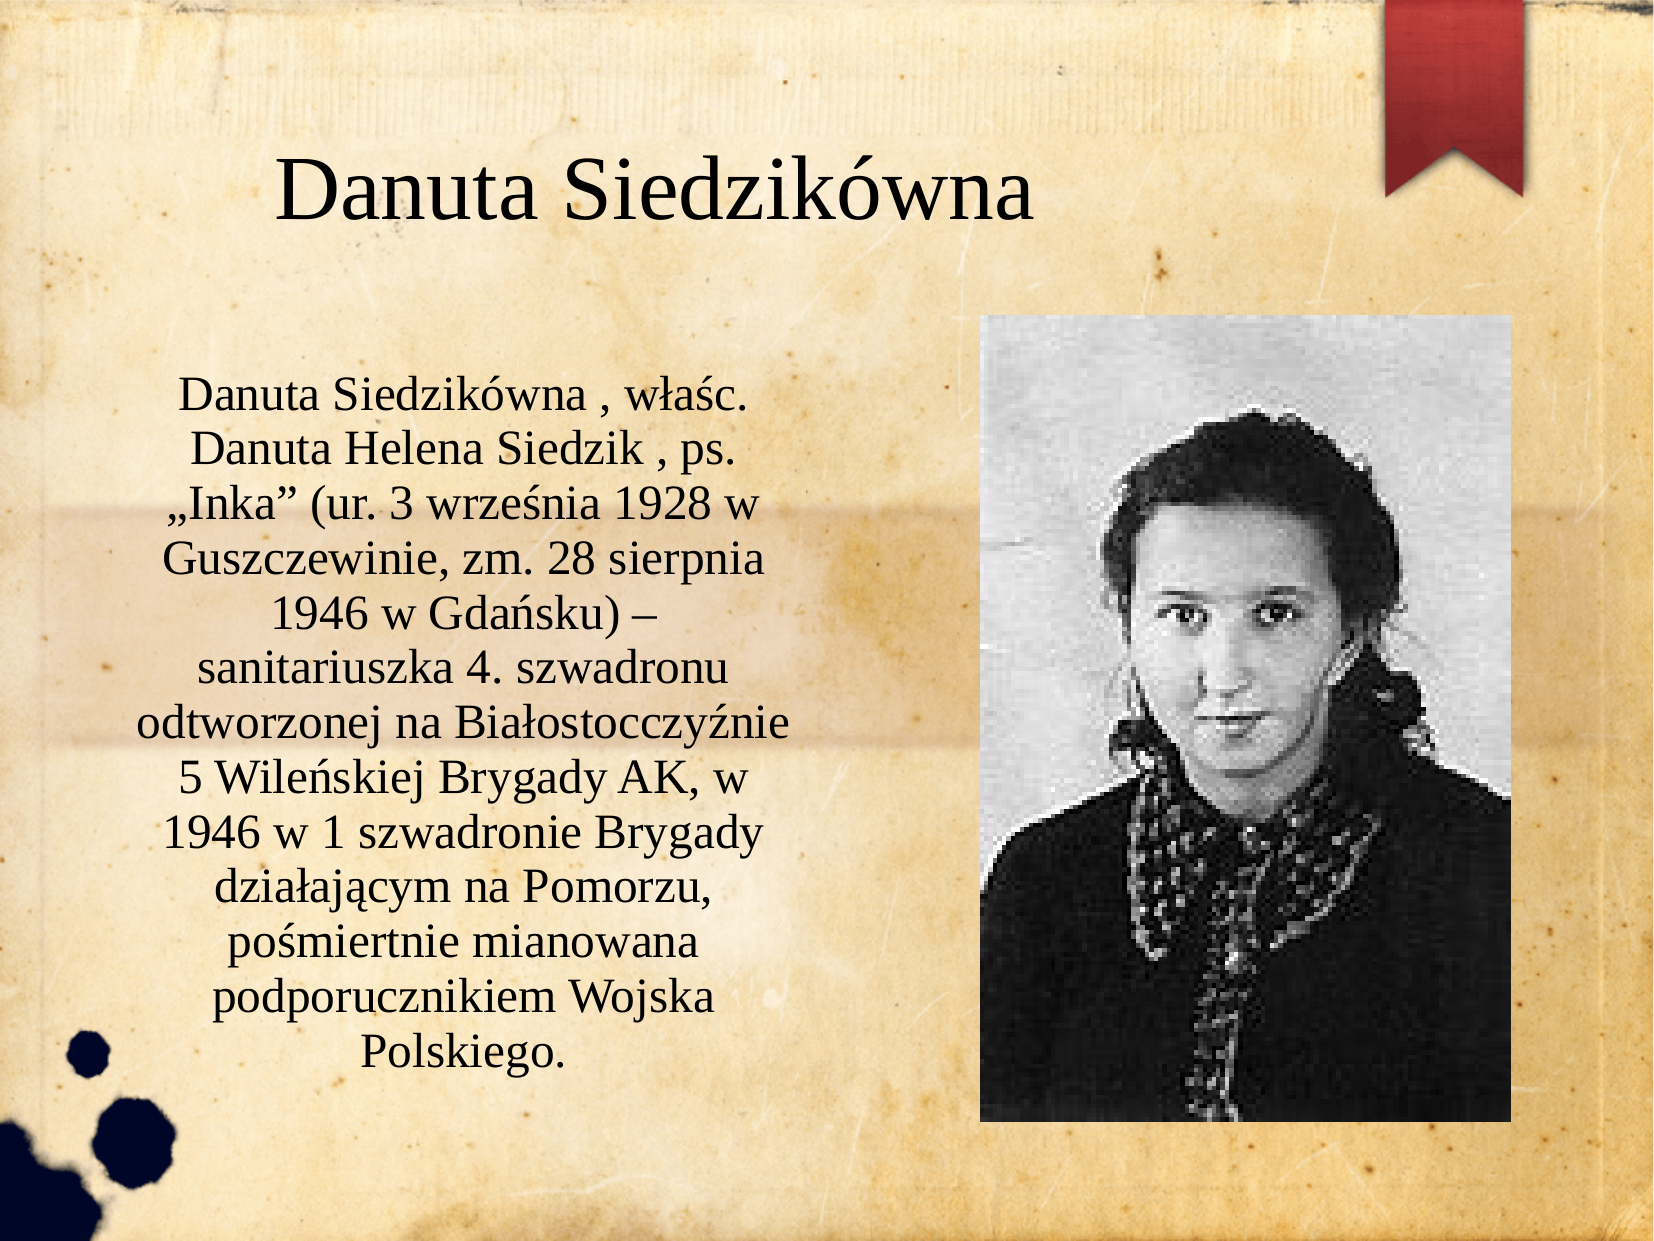

# Danuta Siedzikówna
Danuta Siedzikówna , właśc. Danuta Helena Siedzik , ps. „Inka” (ur. 3 września 1928 w Guszczewinie, zm. 28 sierpnia 1946 w Gdańsku) – sanitariuszka 4. szwadronu odtworzonej na Białostocczyźnie 5 Wileńskiej Brygady AK, w 1946 w 1 szwadronie Brygady działającym na Pomorzu, pośmiertnie mianowana podporucznikiem Wojska Polskiego.